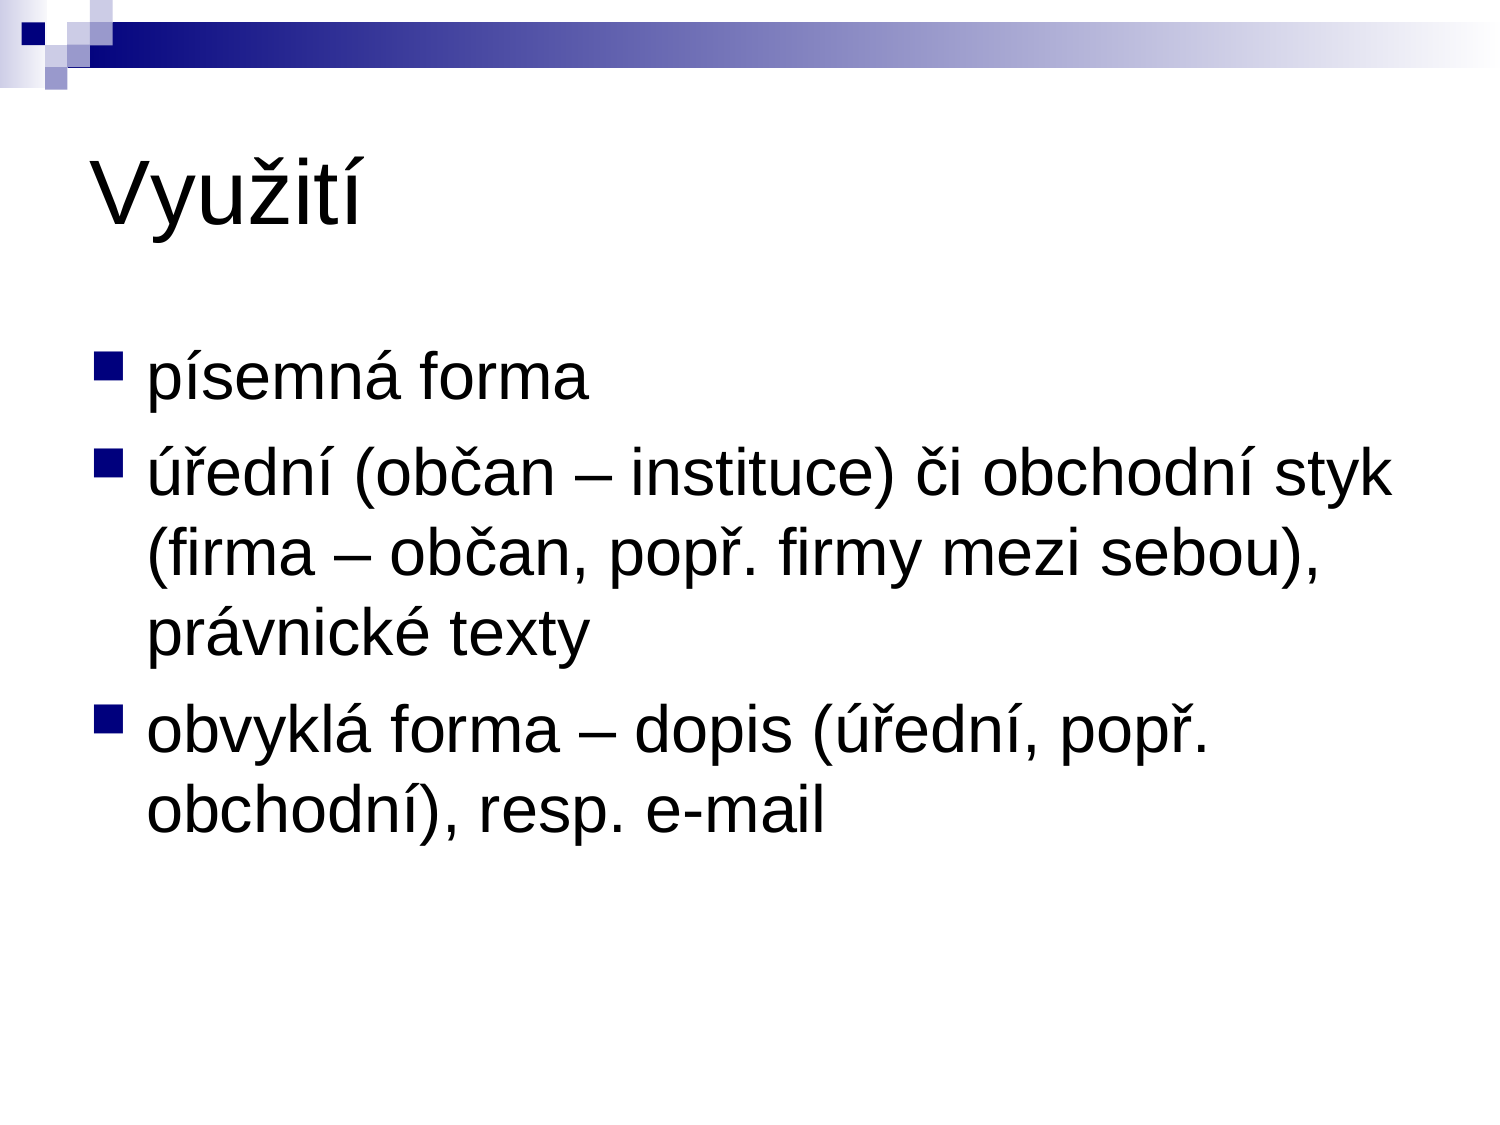

# Využití
písemná forma
úřední (občan – instituce) či obchodní styk (firma – občan, popř. firmy mezi sebou), právnické texty
obvyklá forma – dopis (úřední, popř. obchodní), resp. e-mail